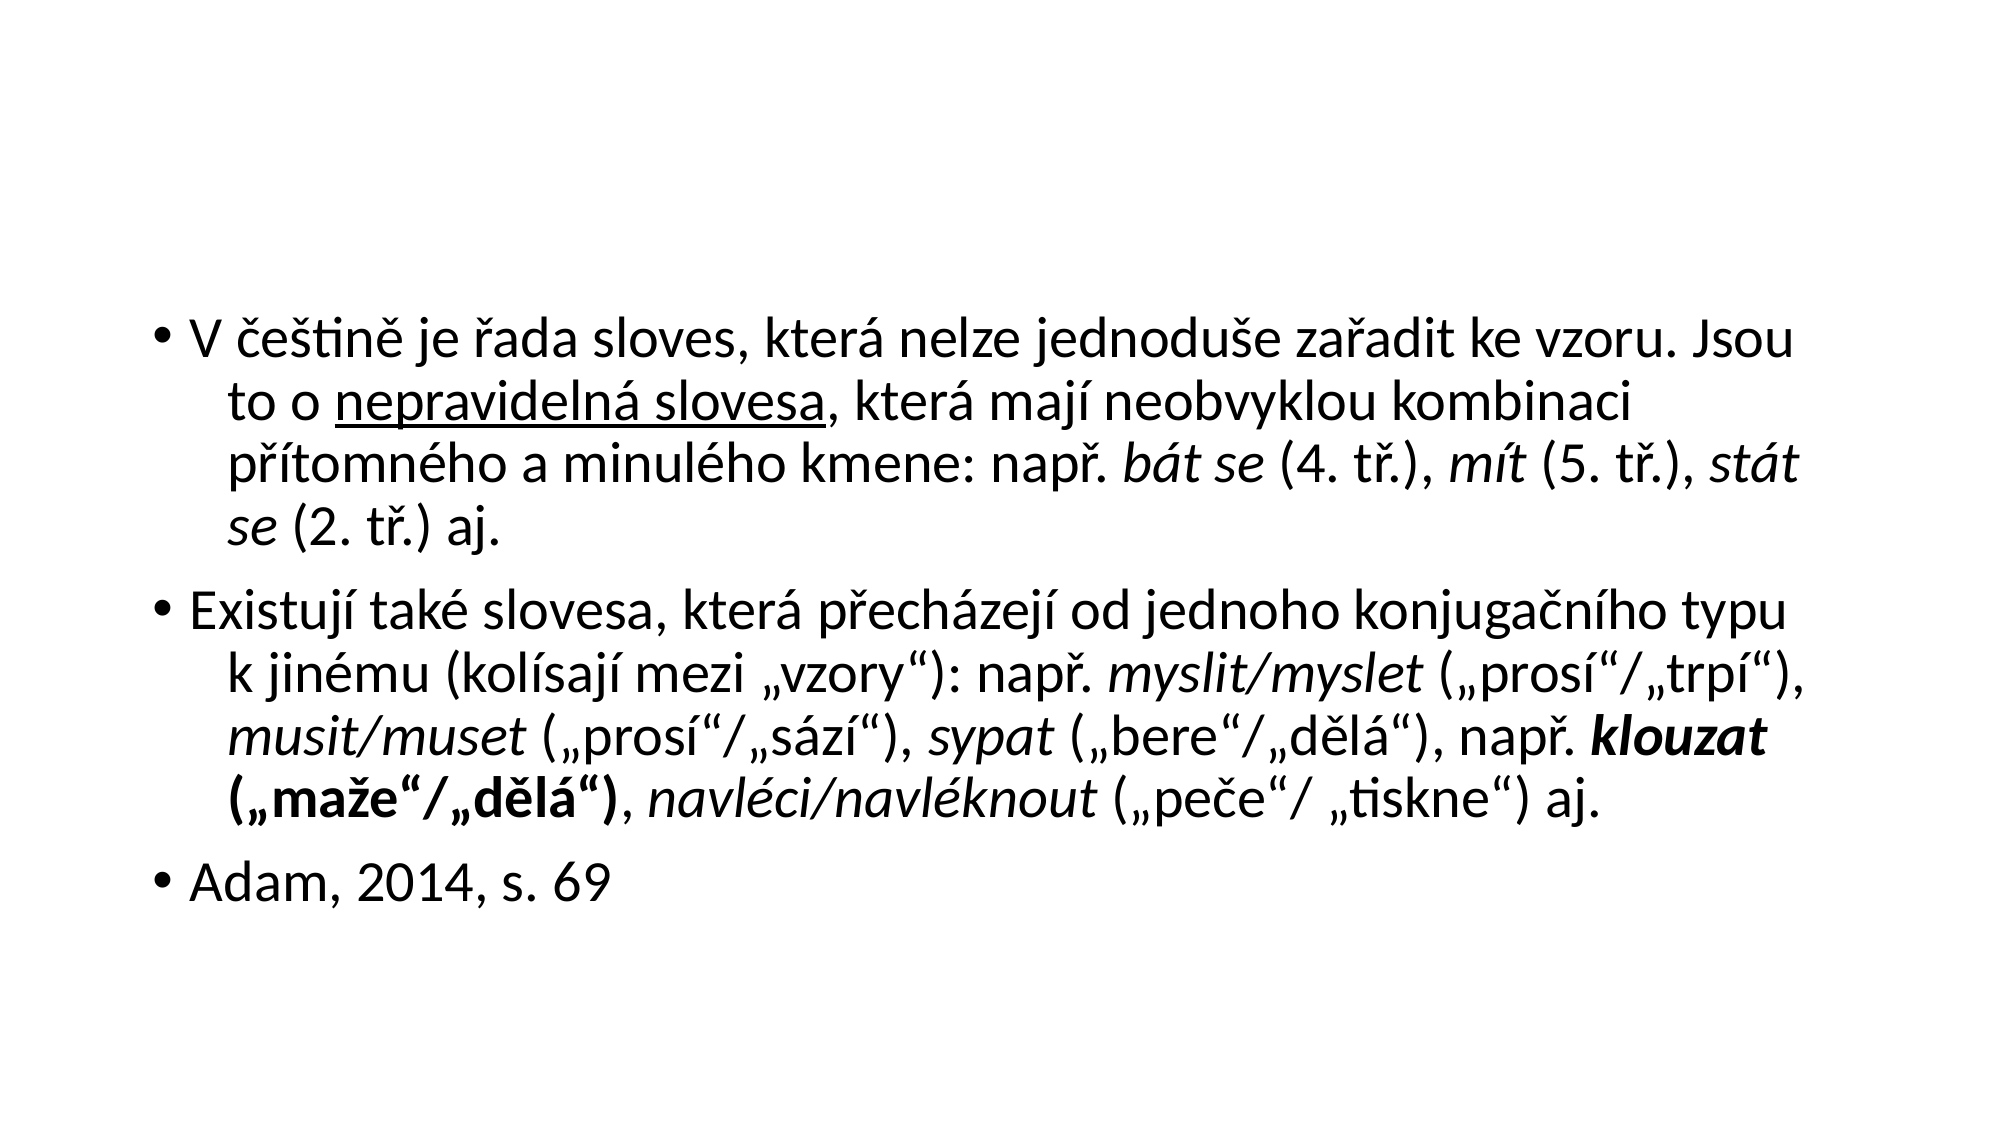

#
V češtině je řada sloves, která nelze jednoduše zařadit ke vzoru. Jsou to o nepravidelná slovesa, která mají neobvyklou kombinaci přítomného a minulého kmene: např. bát se (4. tř.), mít (5. tř.), stát se (2. tř.) aj.
Existují také slovesa, která přecházejí od jednoho konjugačního typu k jinému (kolísají mezi „vzory“): např. myslit/myslet („prosí“/„trpí“), musit/muset („prosí“/„sází“), sypat („bere“/„dělá“), např. klouzat („maže“/„dělá“), navléci/navléknout („peče“/ „tiskne“) aj.
Adam, 2014, s. 69